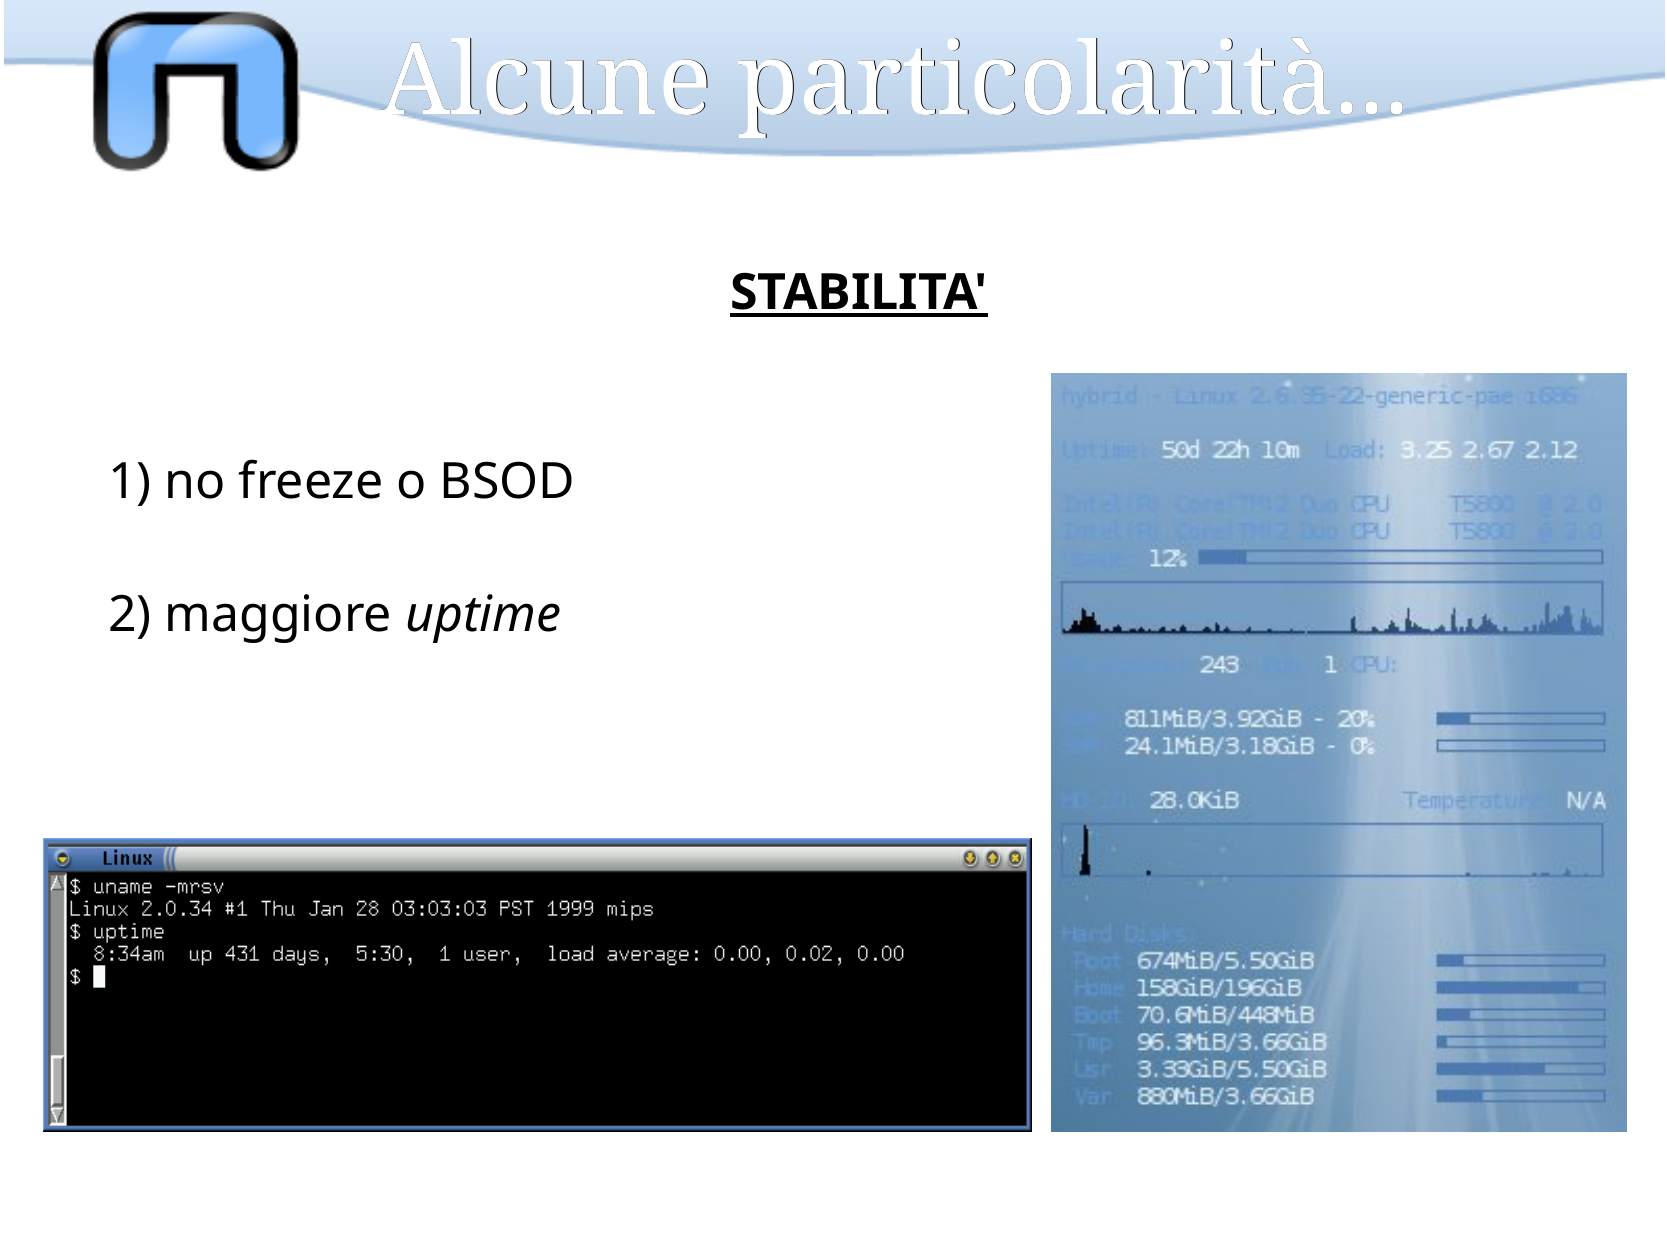

Alcune particolarità...
#
STABILITA'
1) no freeze o BSOD
2) maggiore uptime